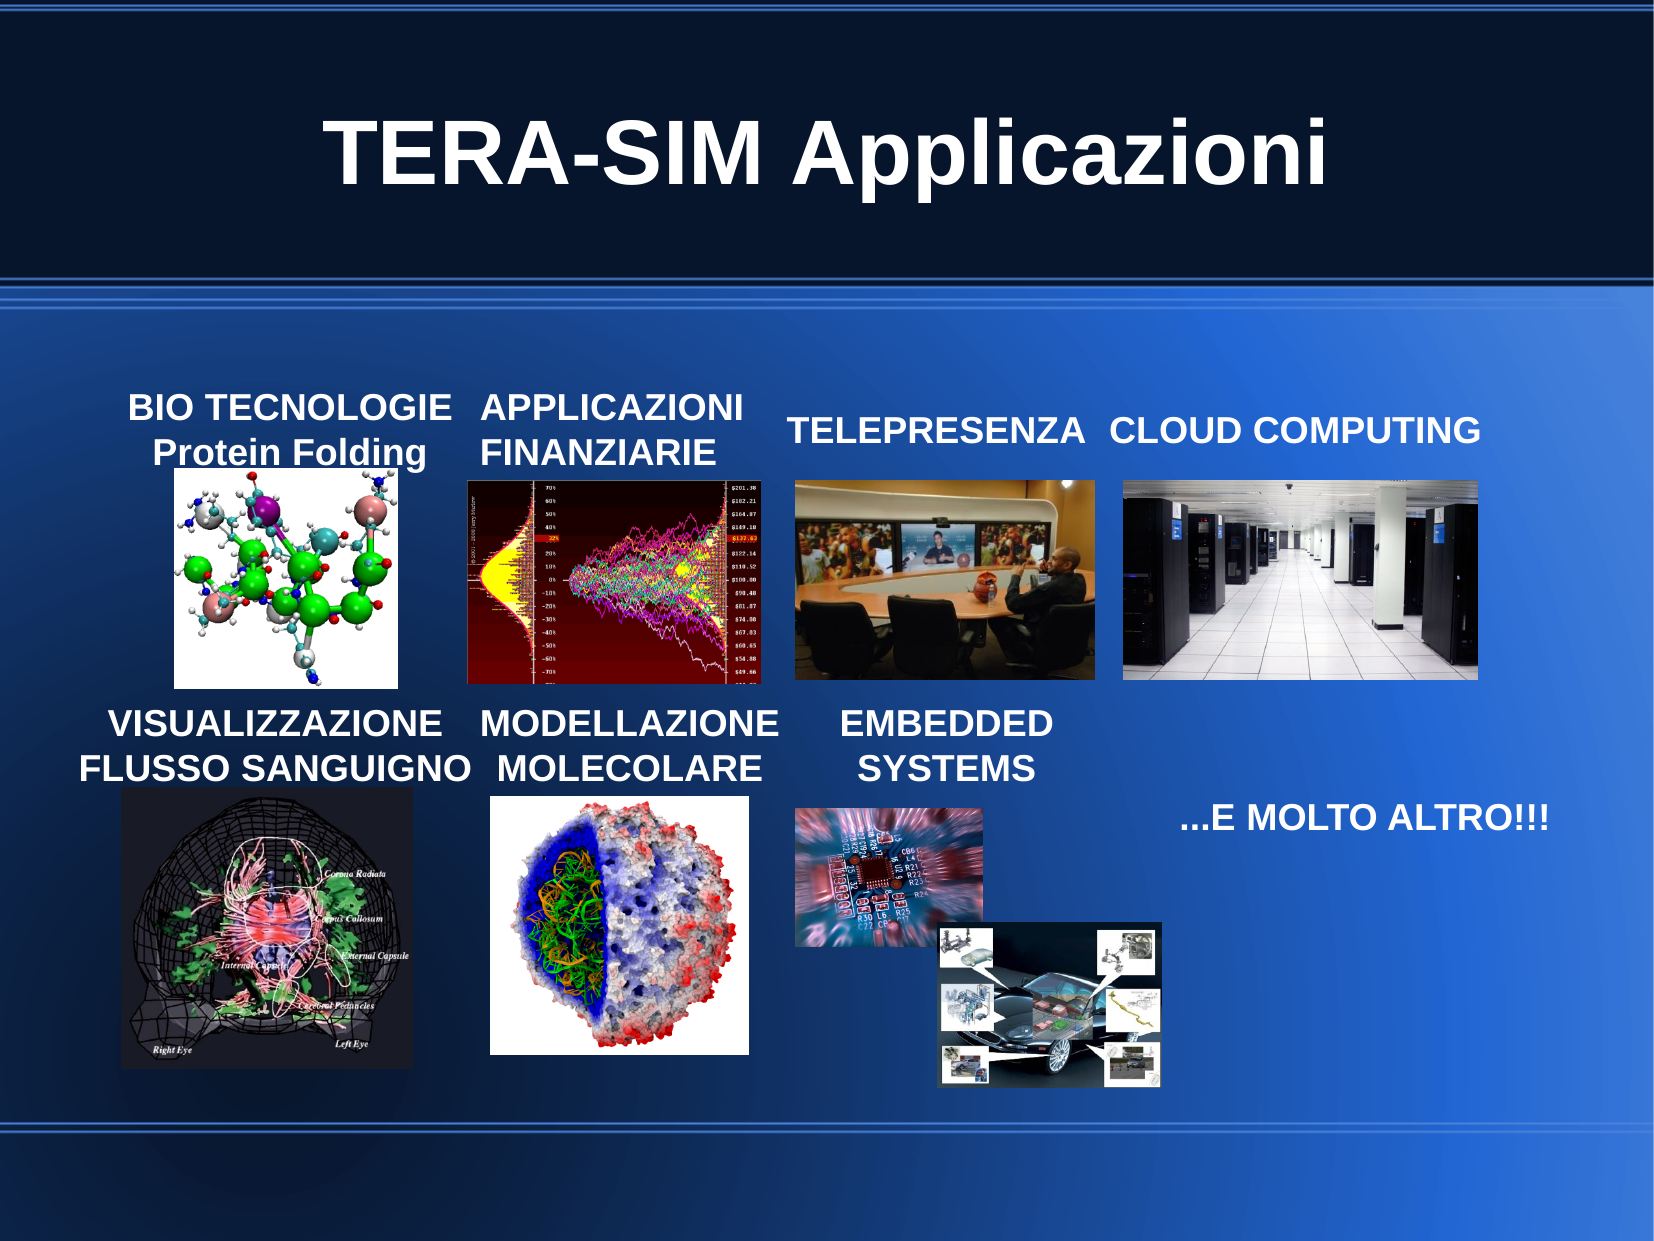

# TERA-SIM Applicazioni
BIO TECNOLOGIE
Protein Folding
APPLICAZIONI
FINANZIARIE
TELEPRESENZA
CLOUD COMPUTING
MODELLAZIONE
MOLECOLARE
EMBEDDED
SYSTEMS
VISUALIZZAZIONE
FLUSSO SANGUIGNO
...E MOLTO ALTRO!!!